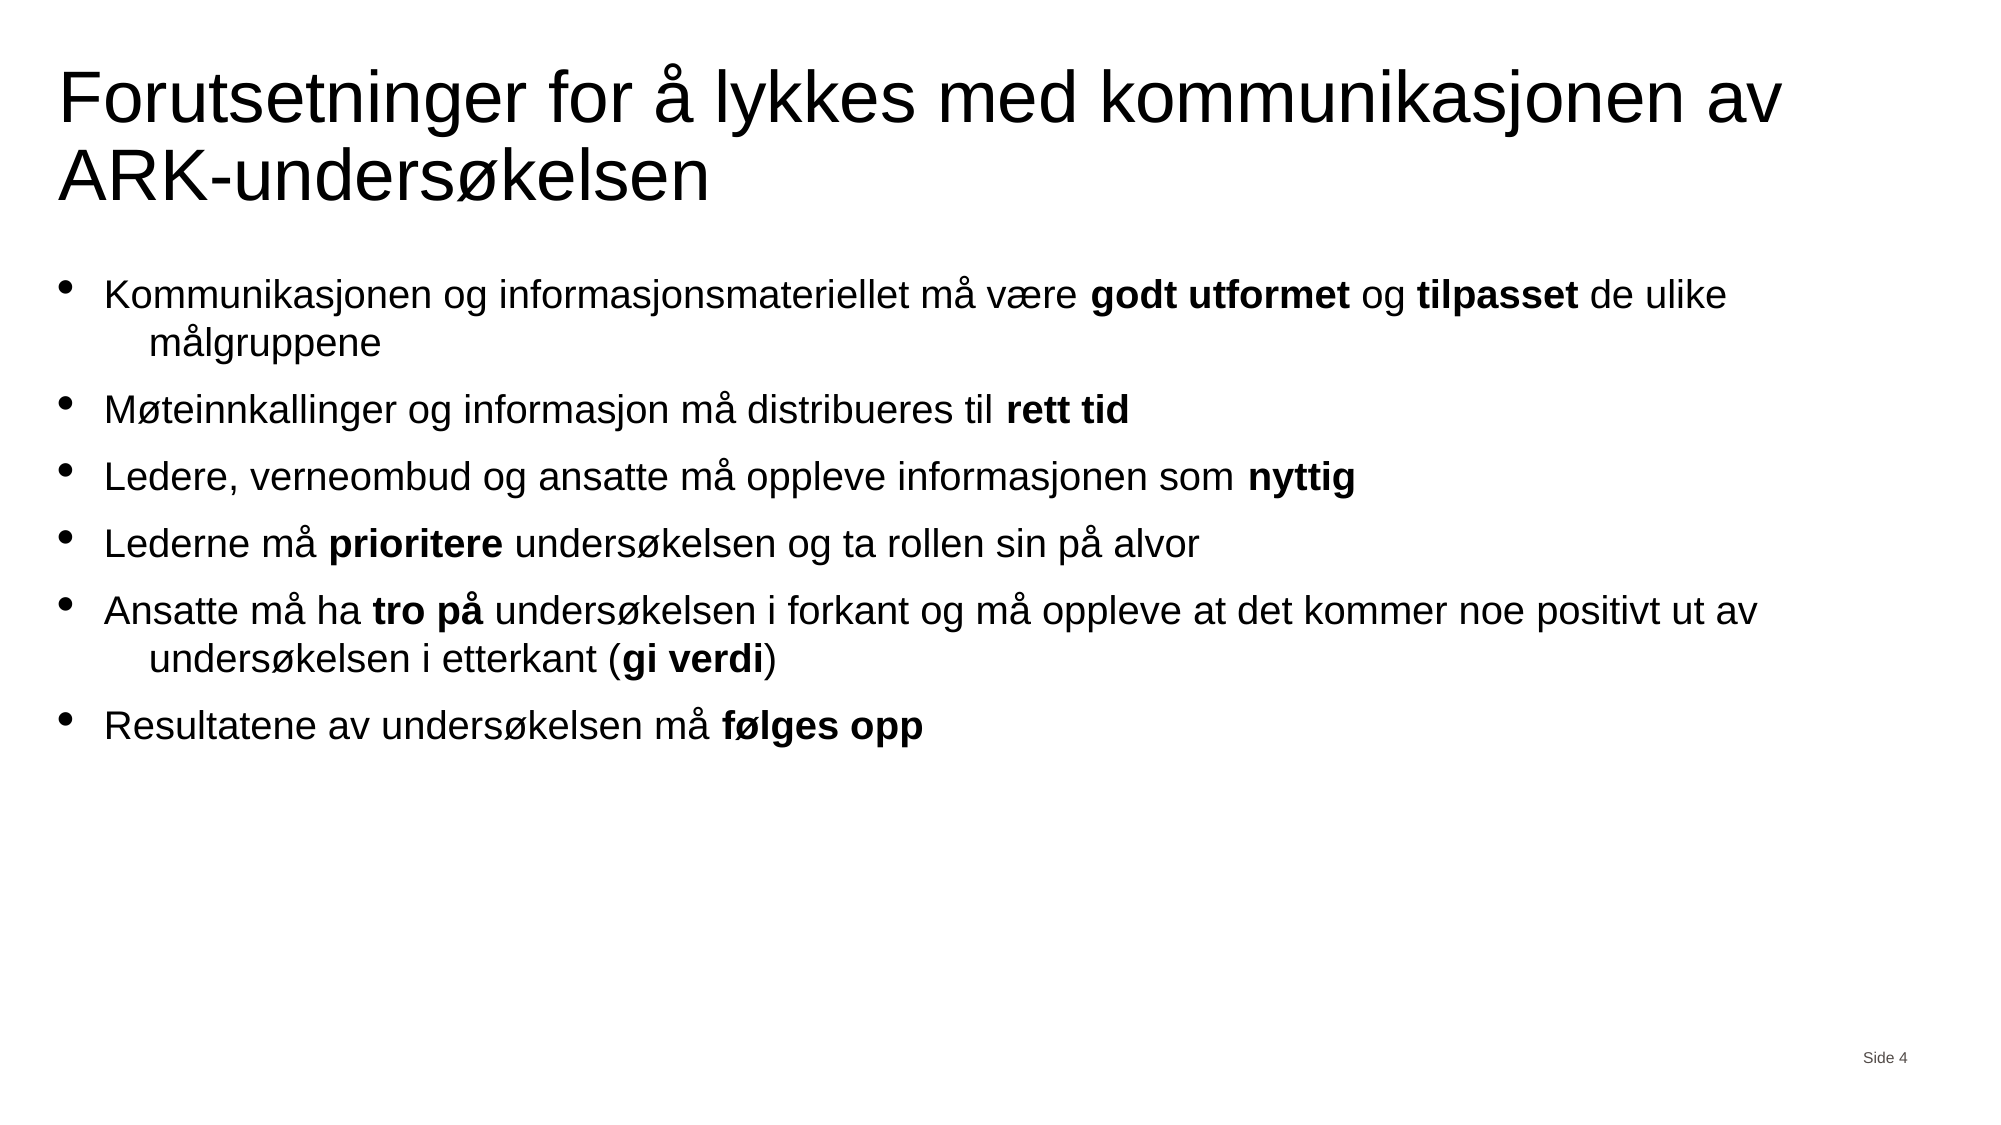

# Forutsetninger for å lykkes med kommunikasjonen av ARK-undersøkelsen
Kommunikasjonen og informasjonsmateriellet må være godt utformet og tilpasset de ulike målgruppene
Møteinnkallinger og informasjon må distribueres til rett tid
Ledere, verneombud og ansatte må oppleve informasjonen som nyttig
Lederne må prioritere undersøkelsen og ta rollen sin på alvor
Ansatte må ha tro på undersøkelsen i forkant og må oppleve at det kommer noe positivt ut av undersøkelsen i etterkant (gi verdi)
Resultatene av undersøkelsen må følges opp
Side